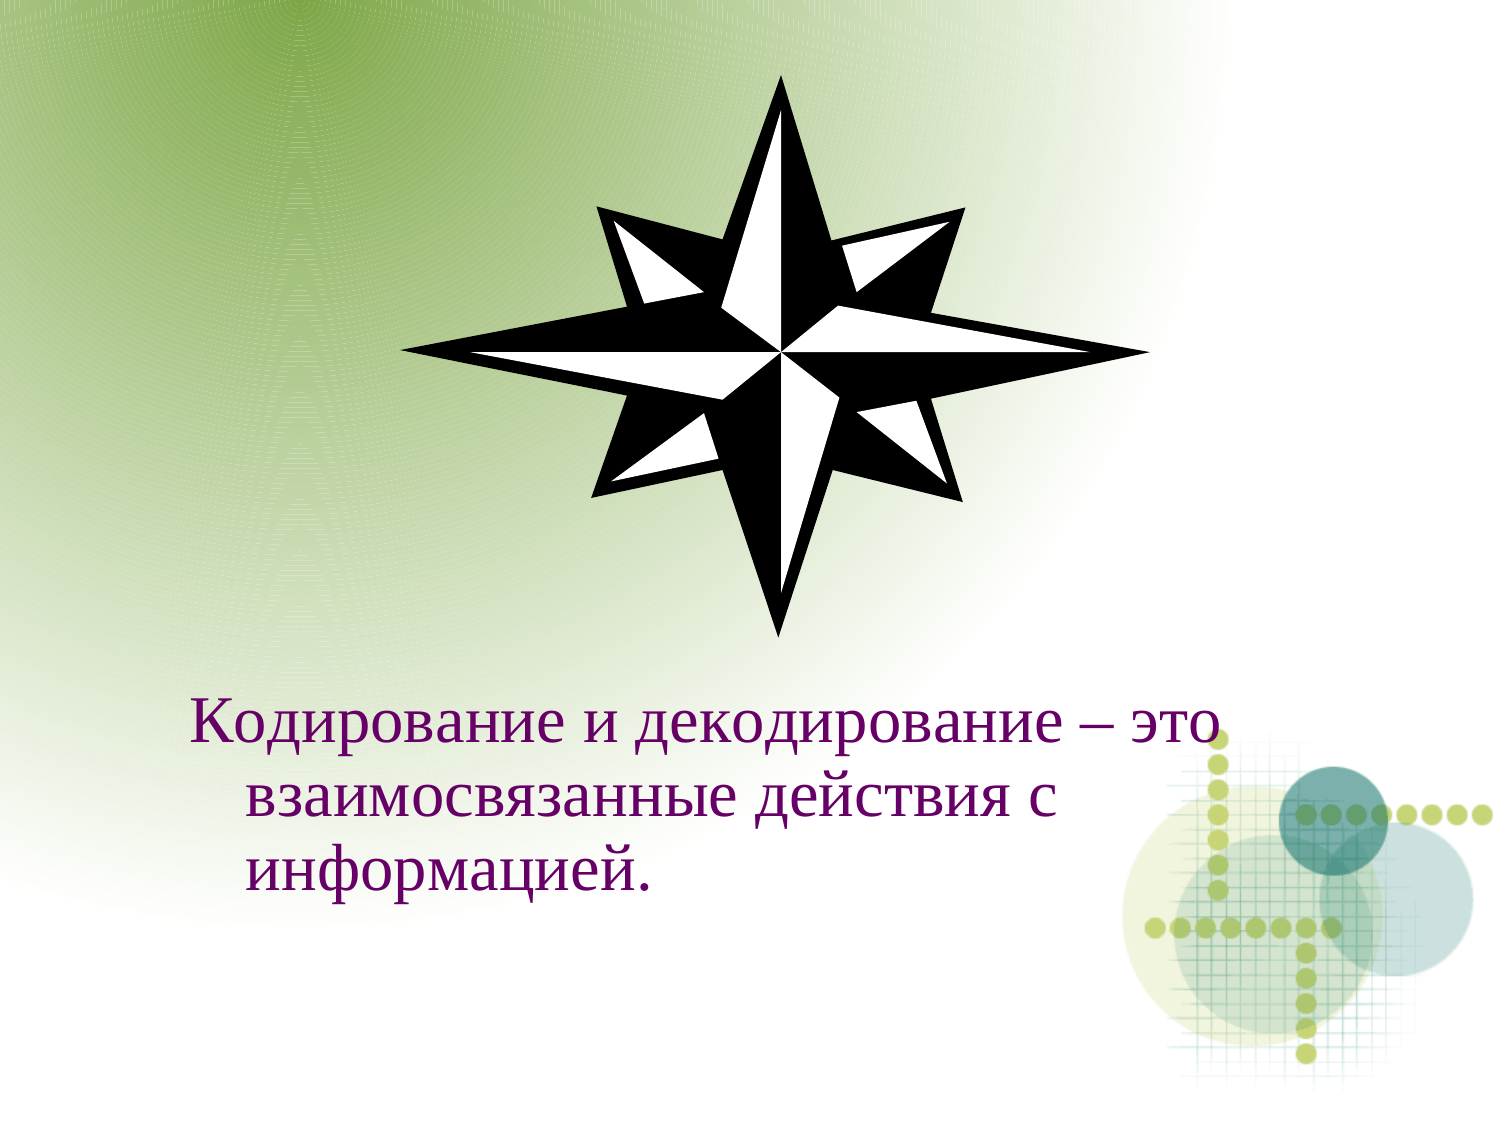

# Кодирование и декодирование – это взаимосвязанные действия с информацией.